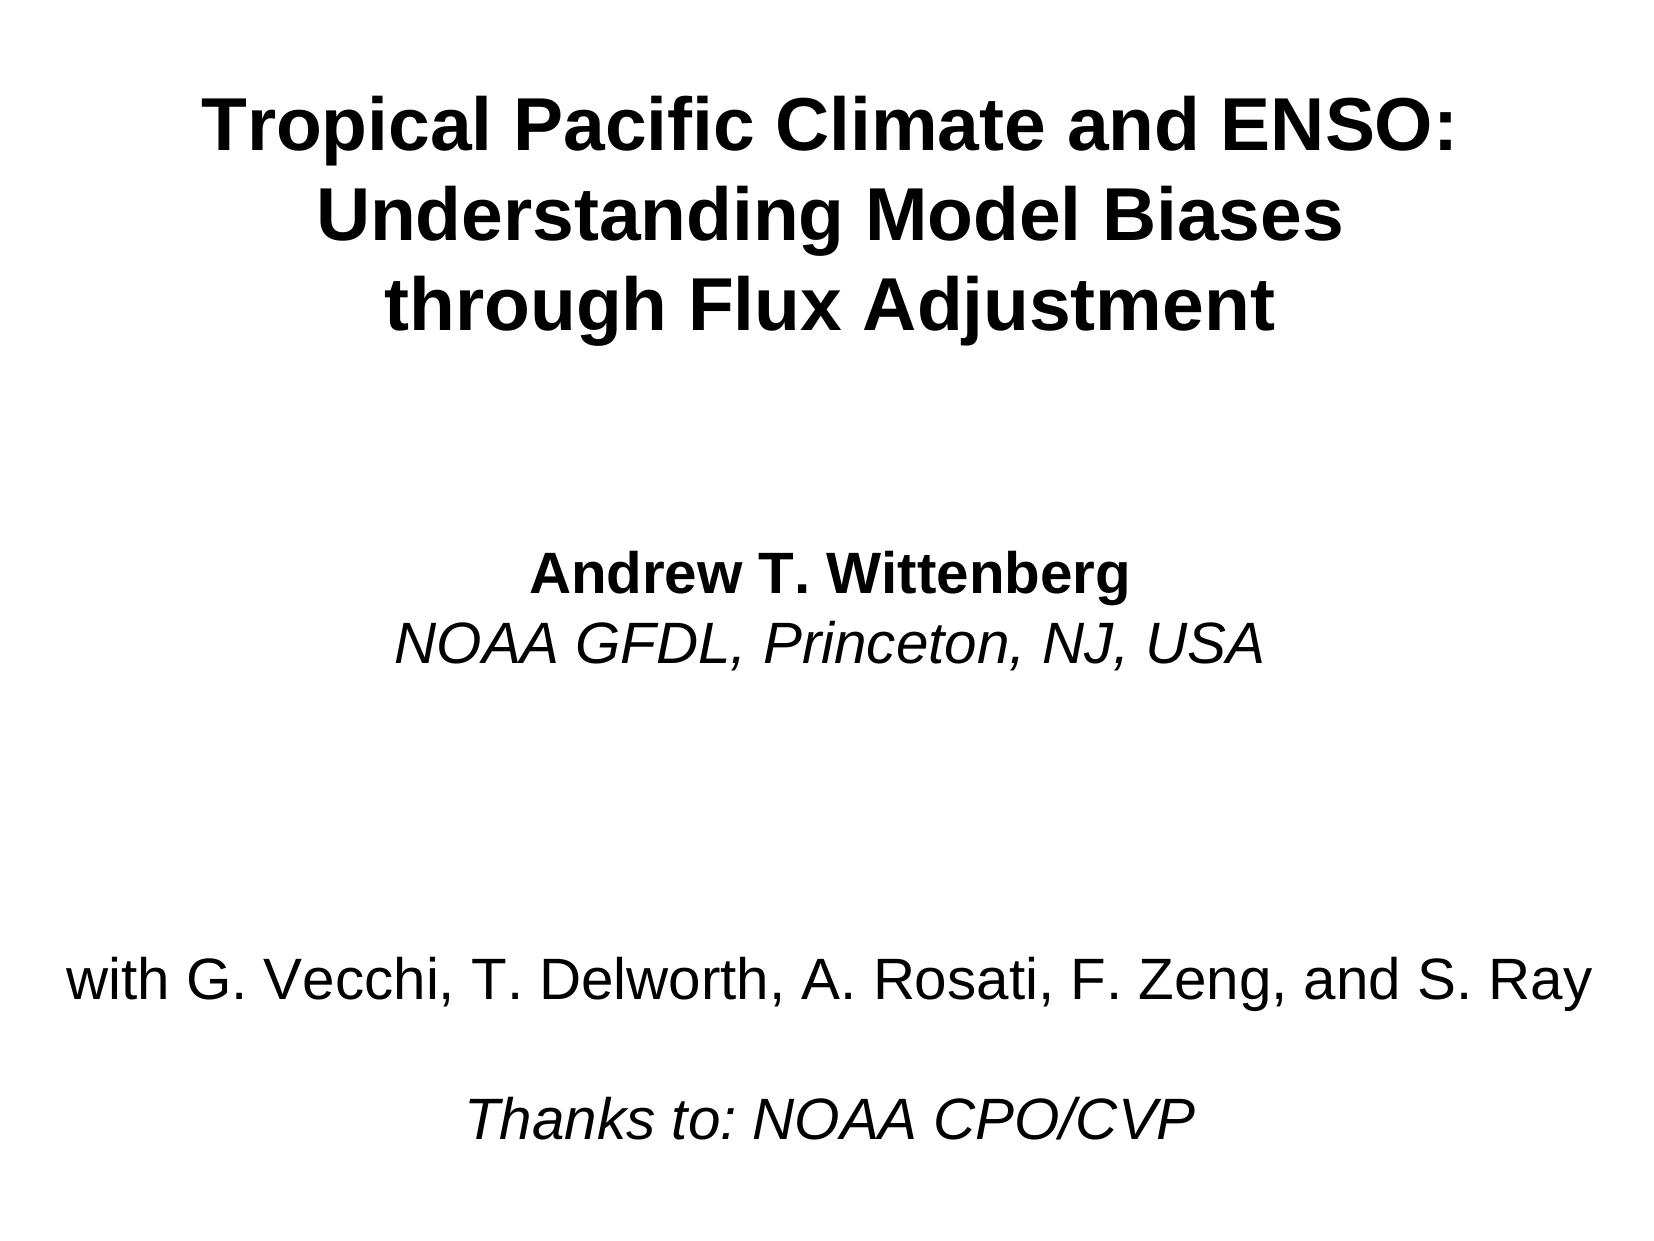

Tropical Pacific Climate and ENSO:
Understanding Model Biases
through Flux Adjustment
Andrew T. Wittenberg
NOAA GFDL, Princeton, NJ, USA
with G. Vecchi, T. Delworth, A. Rosati, F. Zeng, and S. Ray
Thanks to: NOAA CPO/CVP